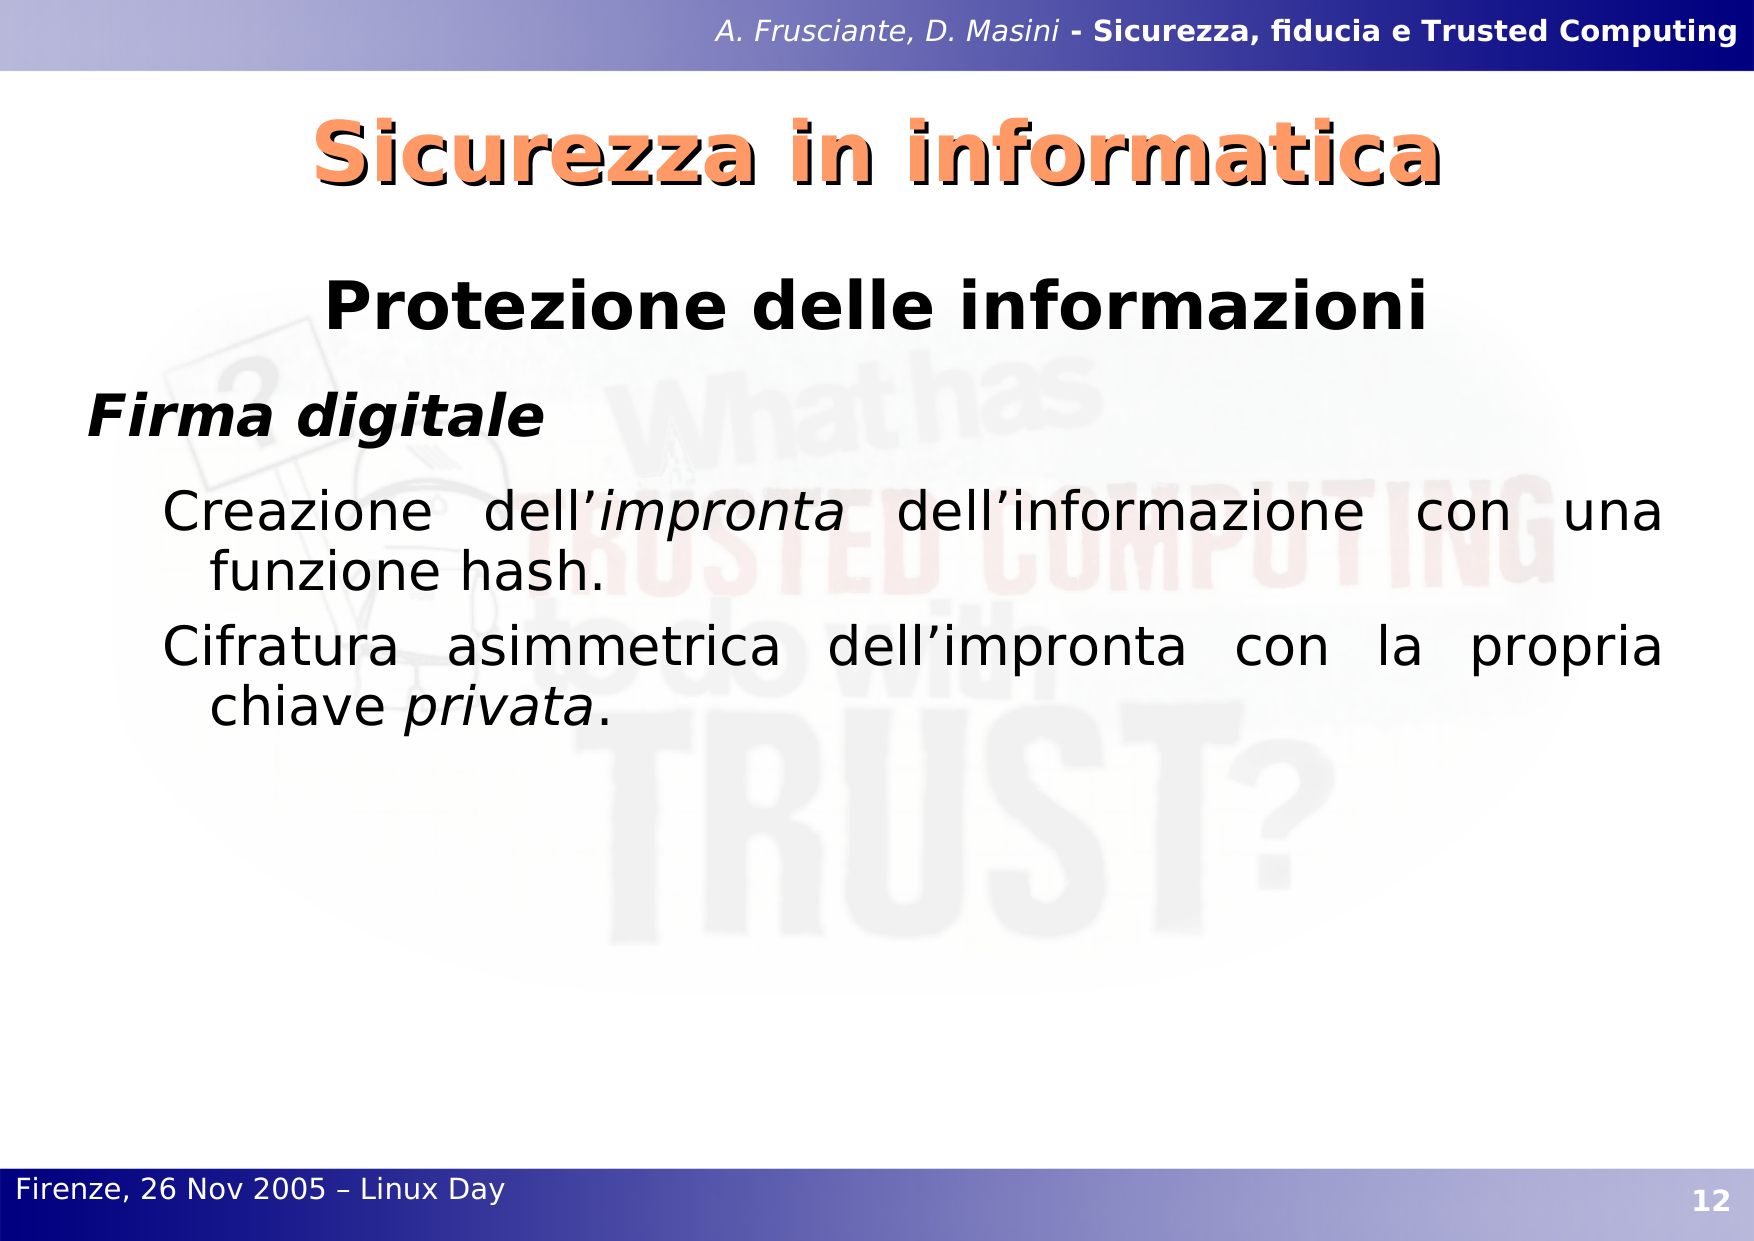

A. Frusciante, D. Masini - Sicurezza, fiducia e Trusted Computing
# Sicurezza in informatica
Protezione delle informazioni
Firma digitale
Creazione dell’impronta dell’informazione con una funzione hash.
Cifratura asimmetrica dell’impronta con la propria chiave privata.
Firenze, 26 Nov 2005 – Linux Day